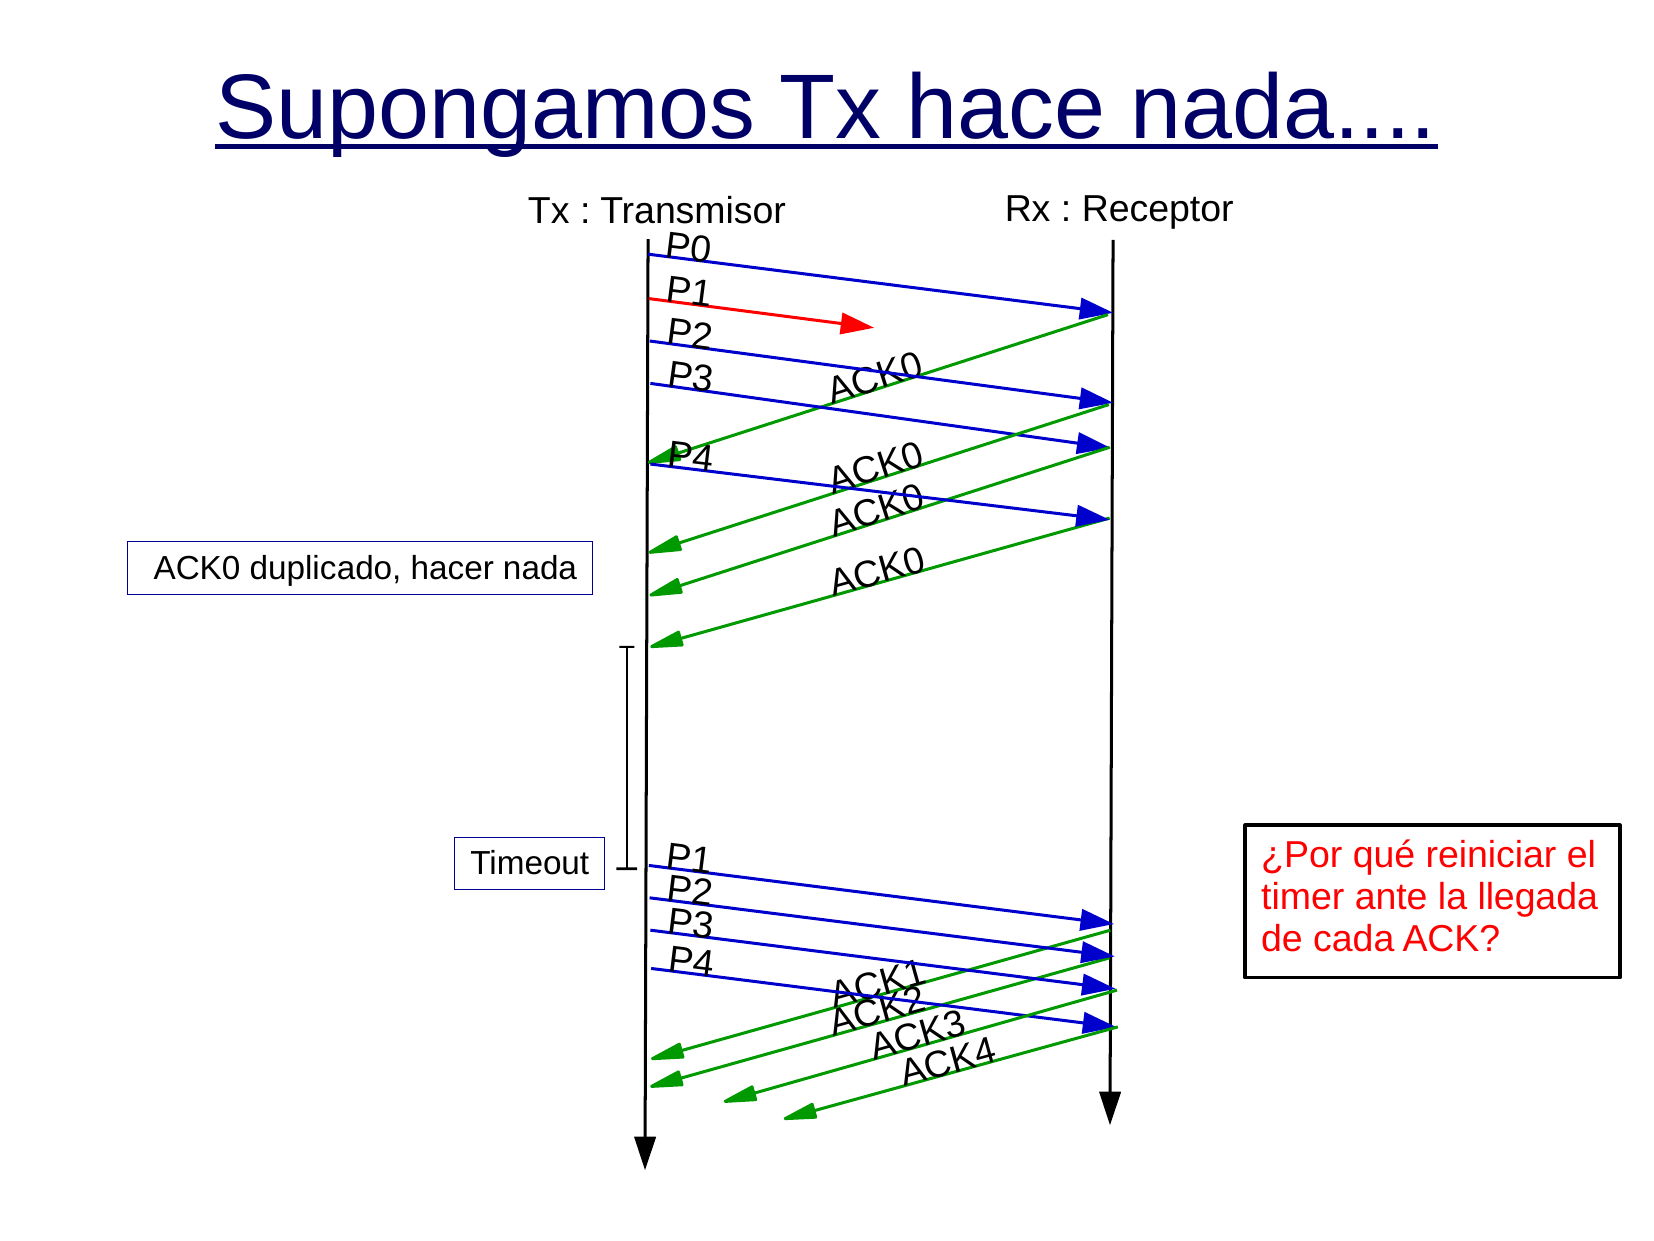

# Supongamos Tx hace nada....
Rx : Receptor
Tx : Transmisor
P0
P1
ACK0
P2
P3
ACK0
ACK0
P4
ACK0
ACK0 duplicado, hacer nada
¿Por qué reiniciar el timer ante la llegada de cada ACK?
Timeout
P1
P2
P3
ACK1
ACK2
P4
ACK3
ACK4